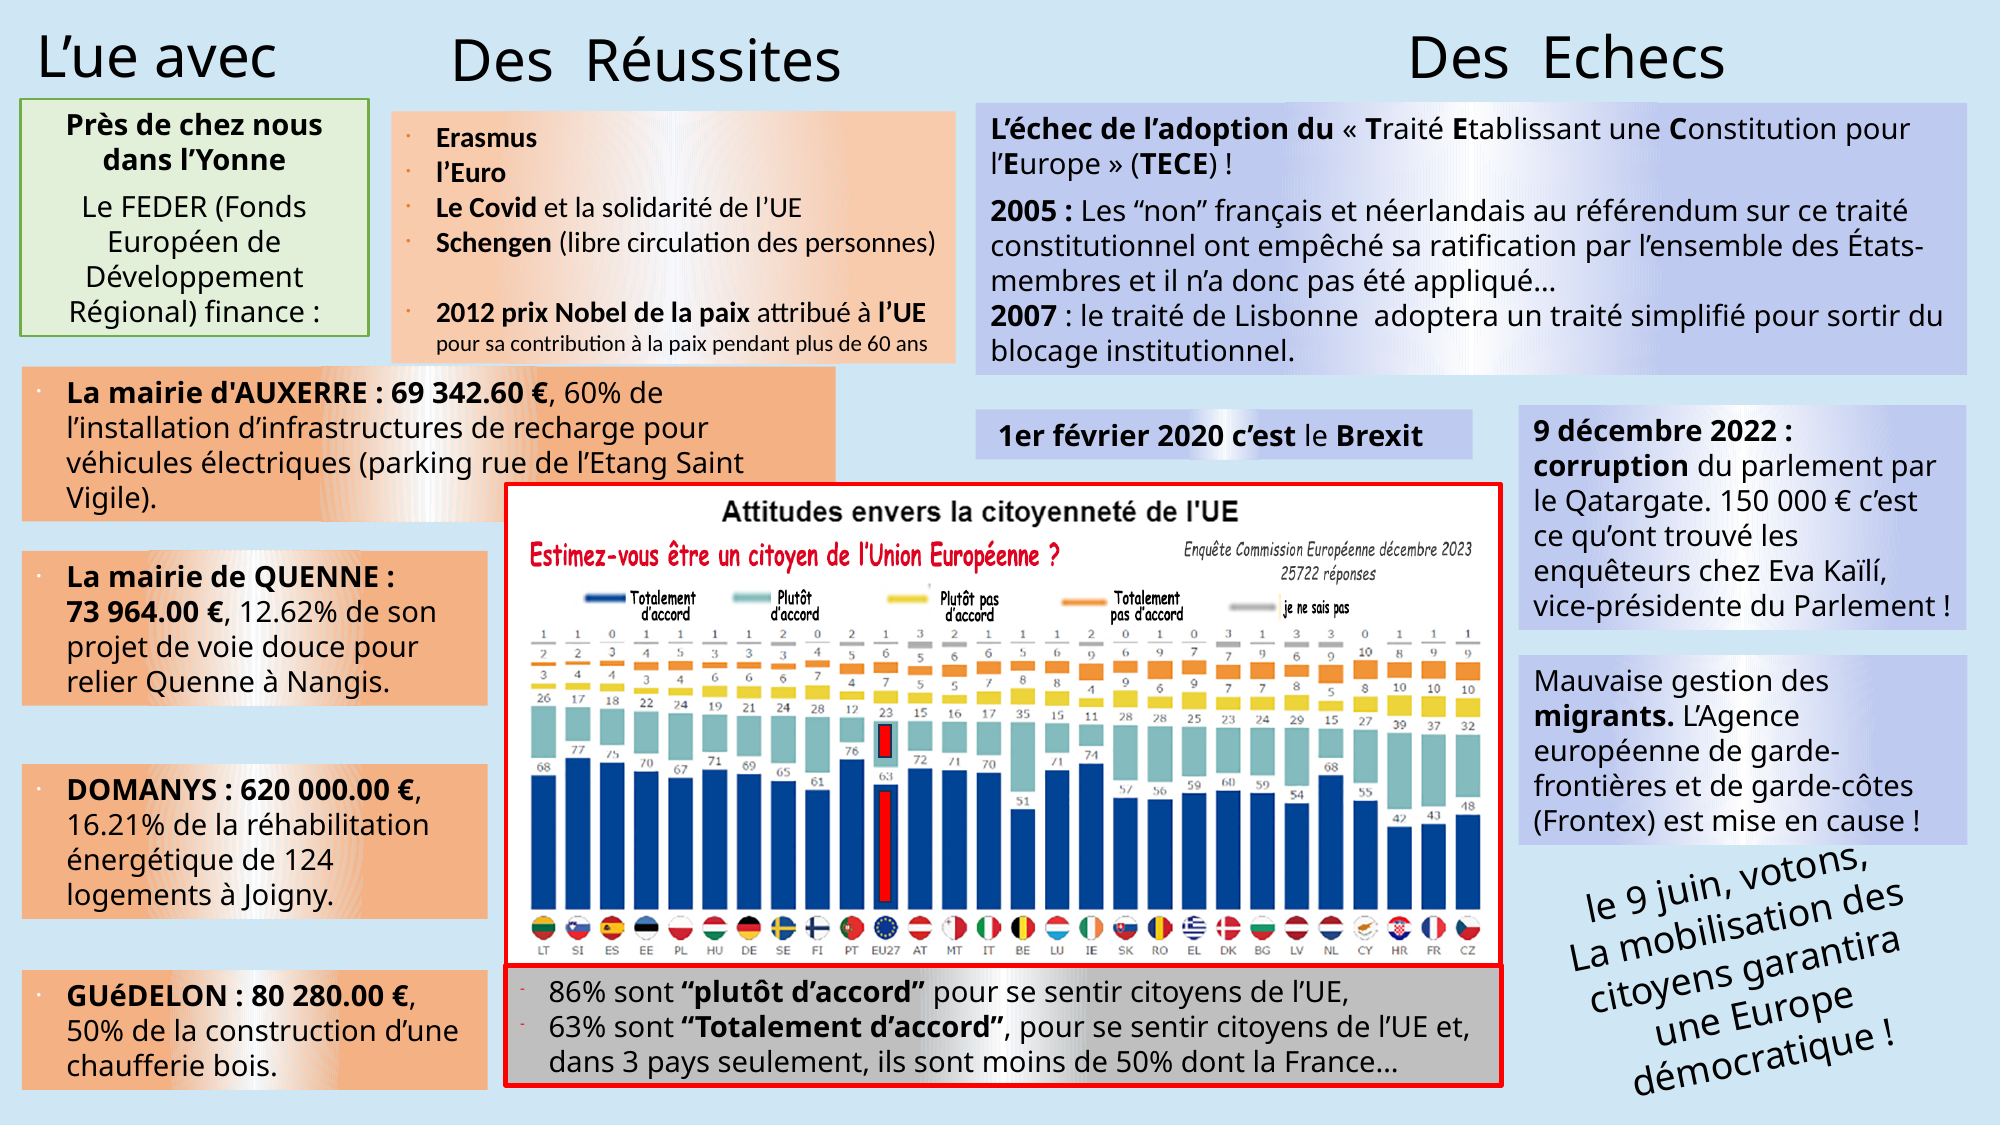

L’ue avec
Des Echecs
Des Réussites
Près de chez nous dans l’Yonne
Le FEDER (Fonds Européen de Développement Régional) finance :
L’échec de l’adoption du « Traité Etablissant une Constitution pour l’Europe » (TECE) !
2005 : Les “non” français et néerlandais au référendum sur ce traité constitutionnel ont empêché sa ratification par l’ensemble des États-membres et il n’a donc pas été appliqué…
2007 : le traité de Lisbonne adoptera un traité simplifié pour sortir du blocage institutionnel.
Erasmus
l’Euro
Le Covid et la solidarité de l’UE
Schengen (libre circulation des personnes)
2012 prix Nobel de la paix attribué à l’UE pour sa contribution à la paix pendant plus de 60 ans
La mairie d'AUXERRE : 69 342.60 €, 60% de l’installation d’infrastructures de recharge pour véhicules électriques (parking rue de l’Etang Saint Vigile).
9 décembre 2022 : corruption du parlement par le Qatargate. 150 000 € c’est ce qu’ont trouvé les enquêteurs chez Eva Kaïlí, vice-présidente du Parlement !
 1er février 2020 c’est le Brexit
La mairie de QUENNE :
73 964.00 €, 12.62% de son projet de voie douce pour relier Quenne à Nangis.
Mauvaise gestion des migrants. L’Agence européenne de garde-frontières et de garde-côtes (Frontex) est mise en cause !
DOMANYS : 620 000.00 €, 16.21% de la réhabilitation énergétique de 124 logements à Joigny.
le 9 juin, votons,
La mobilisation des citoyens garantira une Europe démocratique !
86% sont “plutôt d’accord” pour se sentir citoyens de l’UE,
63% sont “Totalement d’accord”, pour se sentir citoyens de l’UE et, dans 3 pays seulement, ils sont moins de 50% dont la France…
GUéDELON : 80 280.00 €, 50% de la construction d’une chaufferie bois.